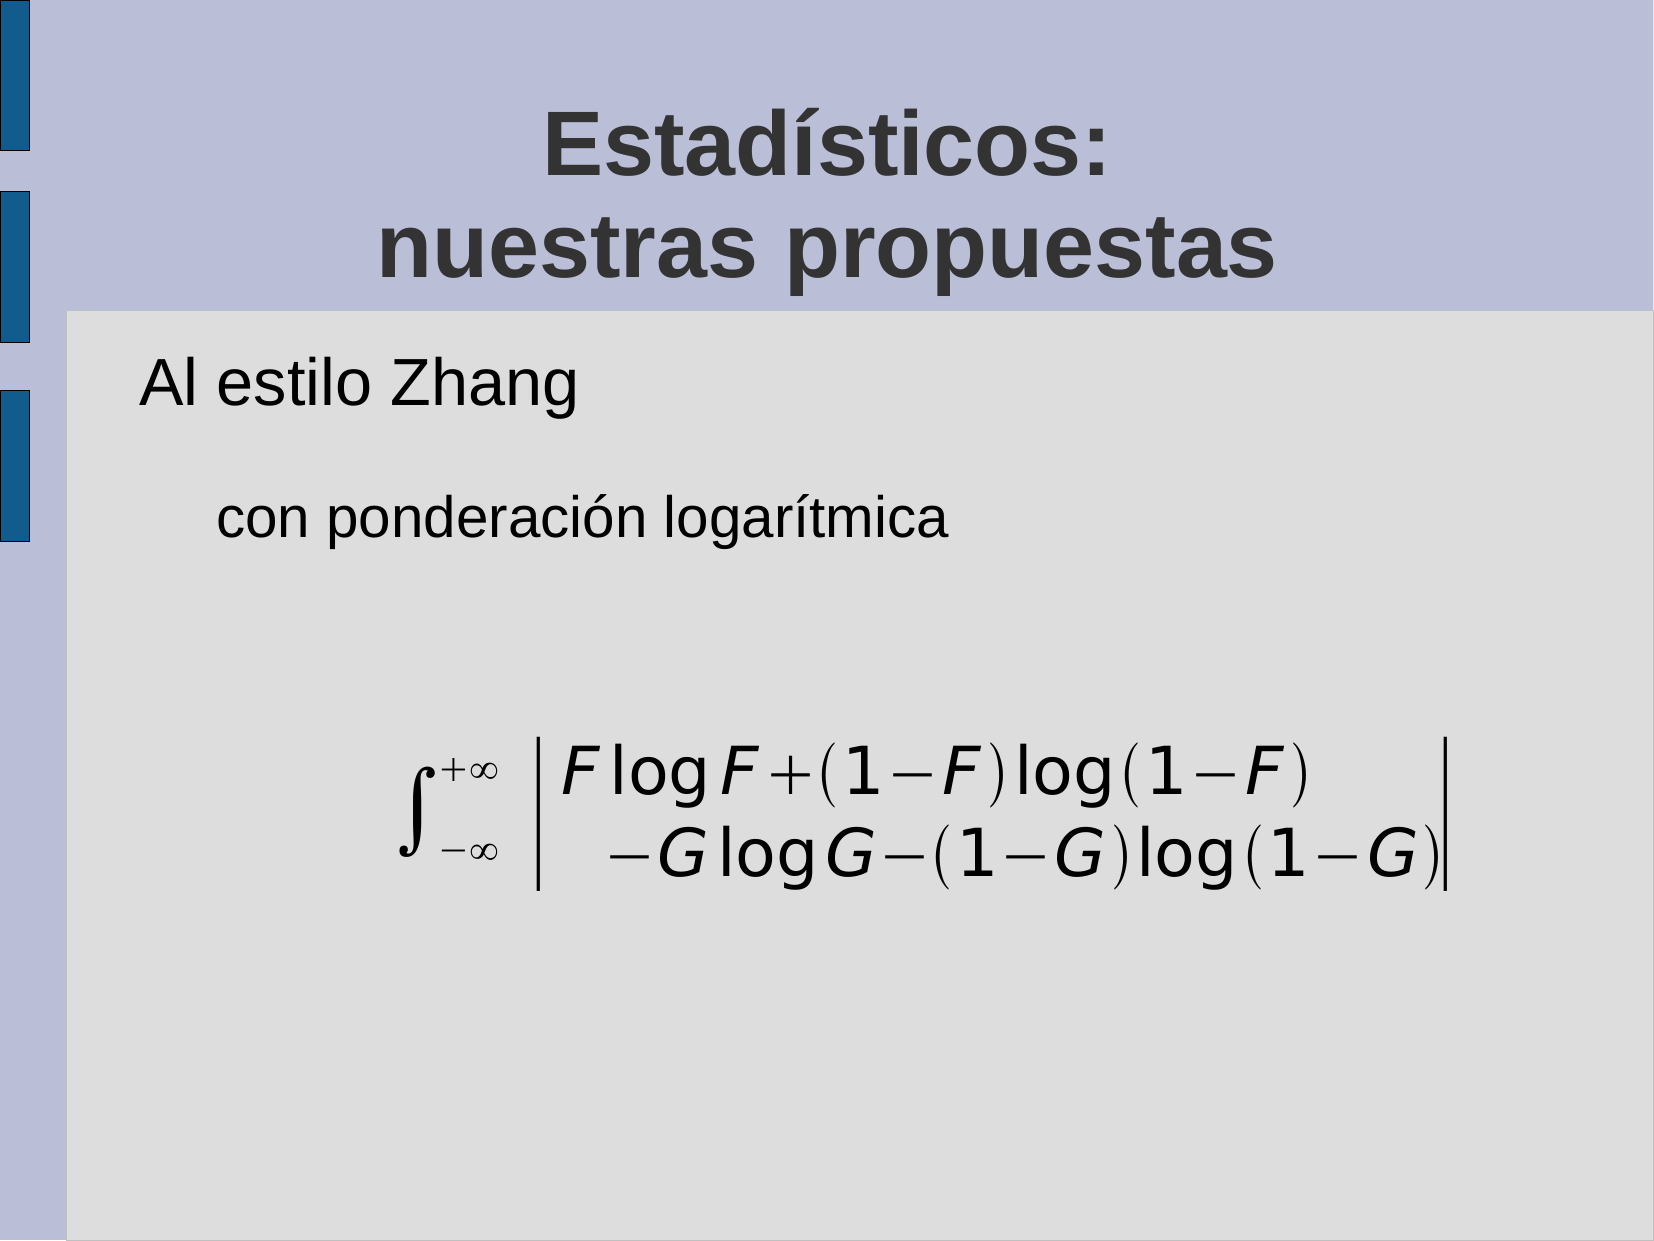

# Estadísticos: nuestras propuestas
Al estilo Zhang
con ponderación logarítmica